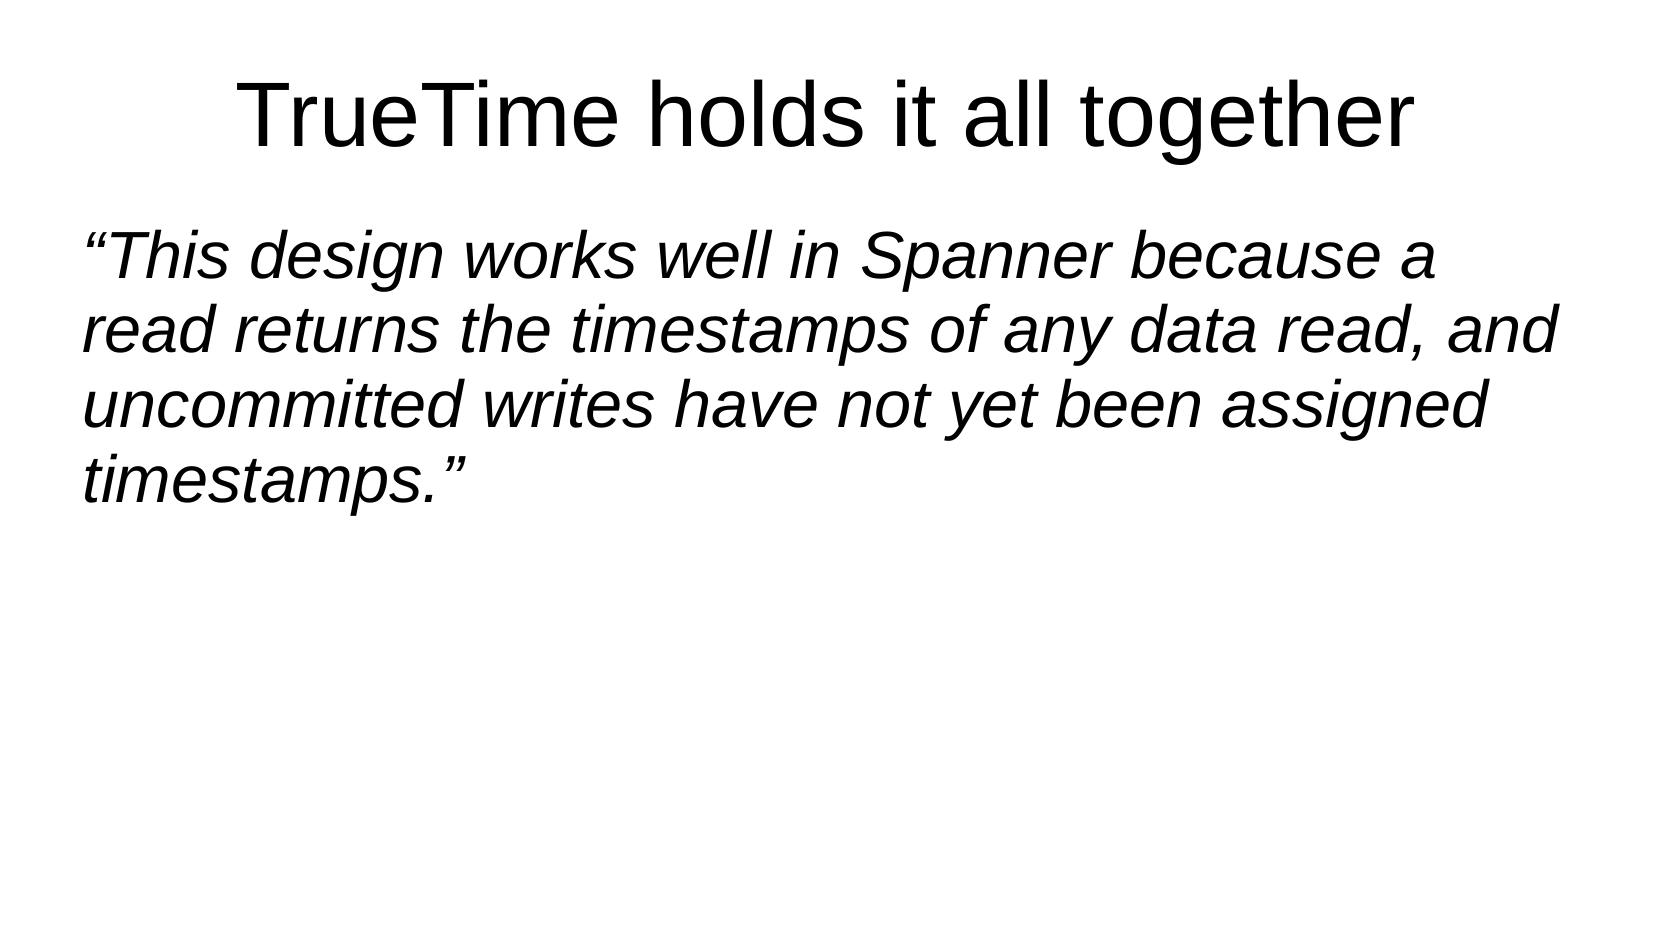

# TrueTime holds it all together
“This design works well in Spanner because a read returns the timestamps of any data read, and uncommitted writes have not yet been assigned timestamps.”